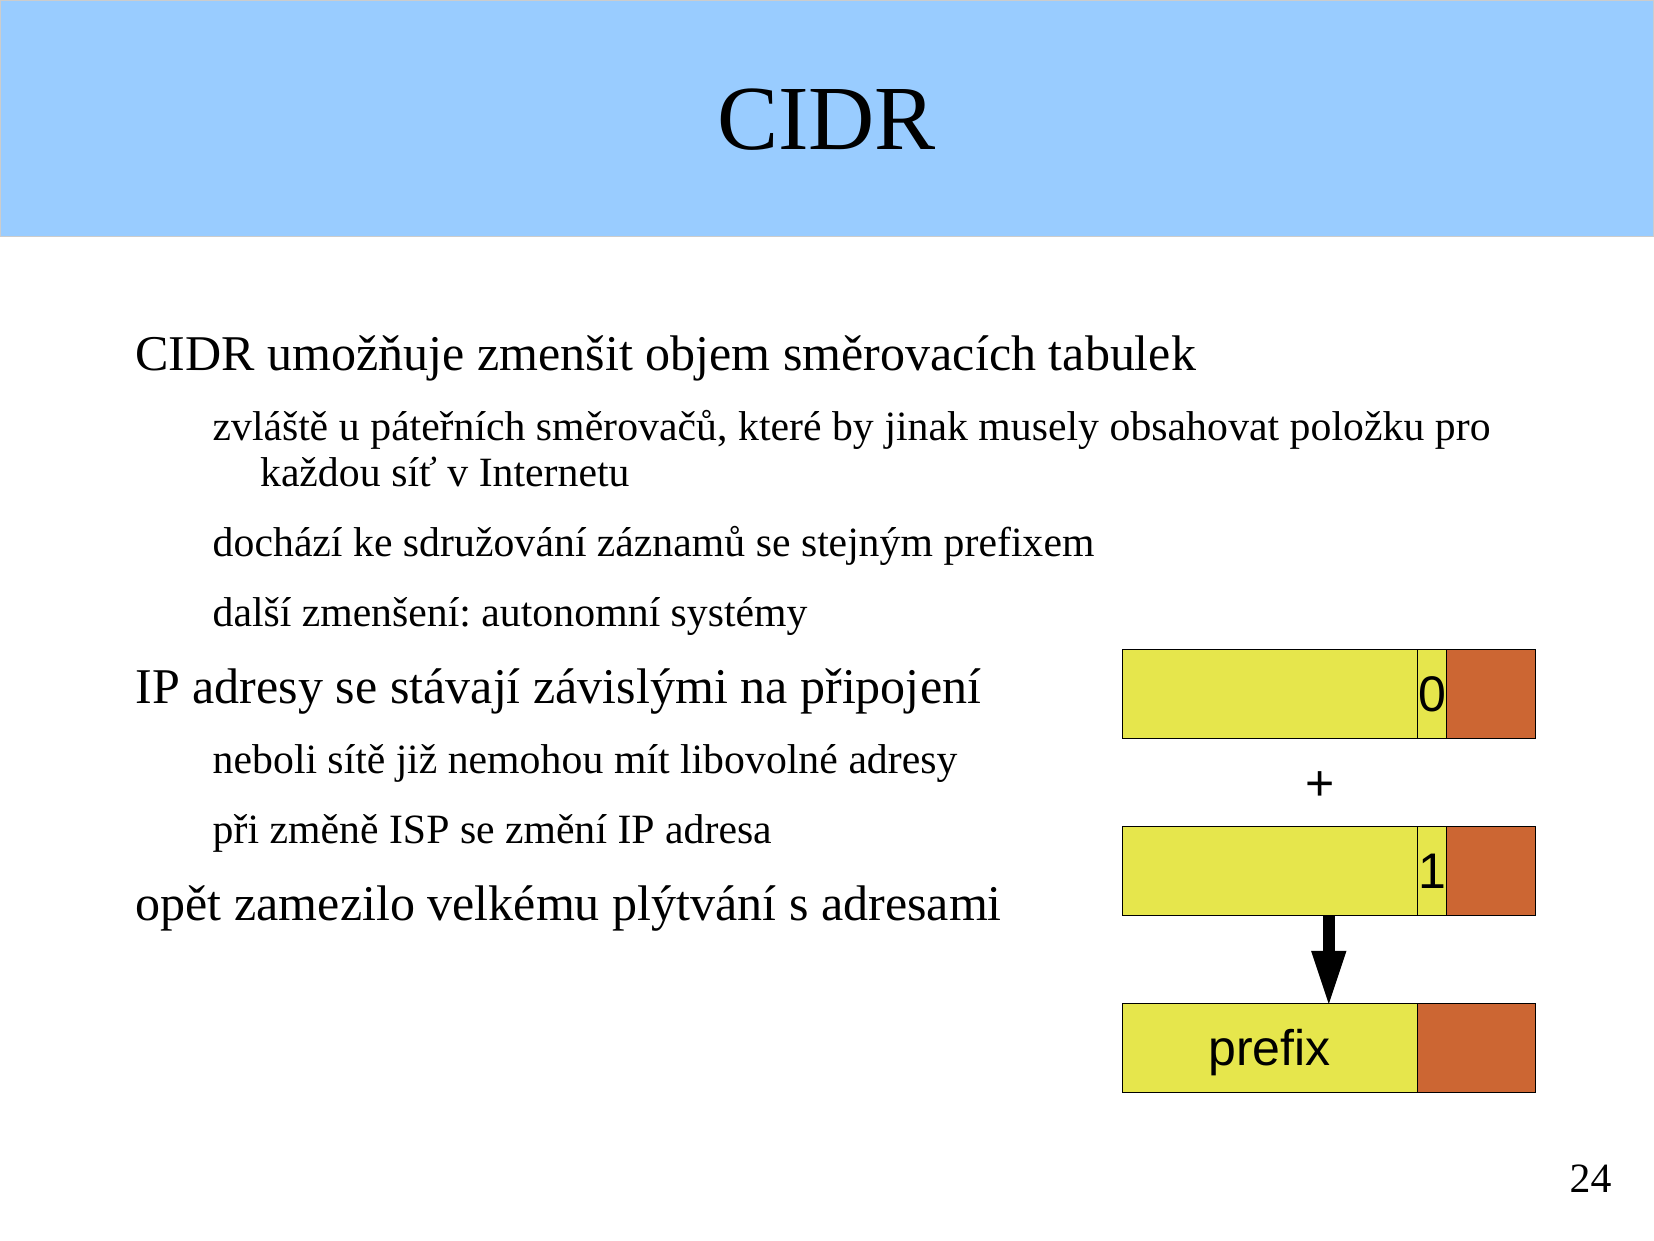

# CIDR
CIDR umožňuje zmenšit objem směrovacích tabulek
zvláště u páteřních směrovačů, které by jinak musely obsahovat položku pro každou síť v Internetu
dochází ke sdružování záznamů se stejným prefixem
další zmenšení: autonomní systémy
IP adresy se stávají závislými na připojení
neboli sítě již nemohou mít libovolné adresy
při změně ISP se změní IP adresa
opět zamezilo velkému plýtvání s adresami
0
+
1
prefix